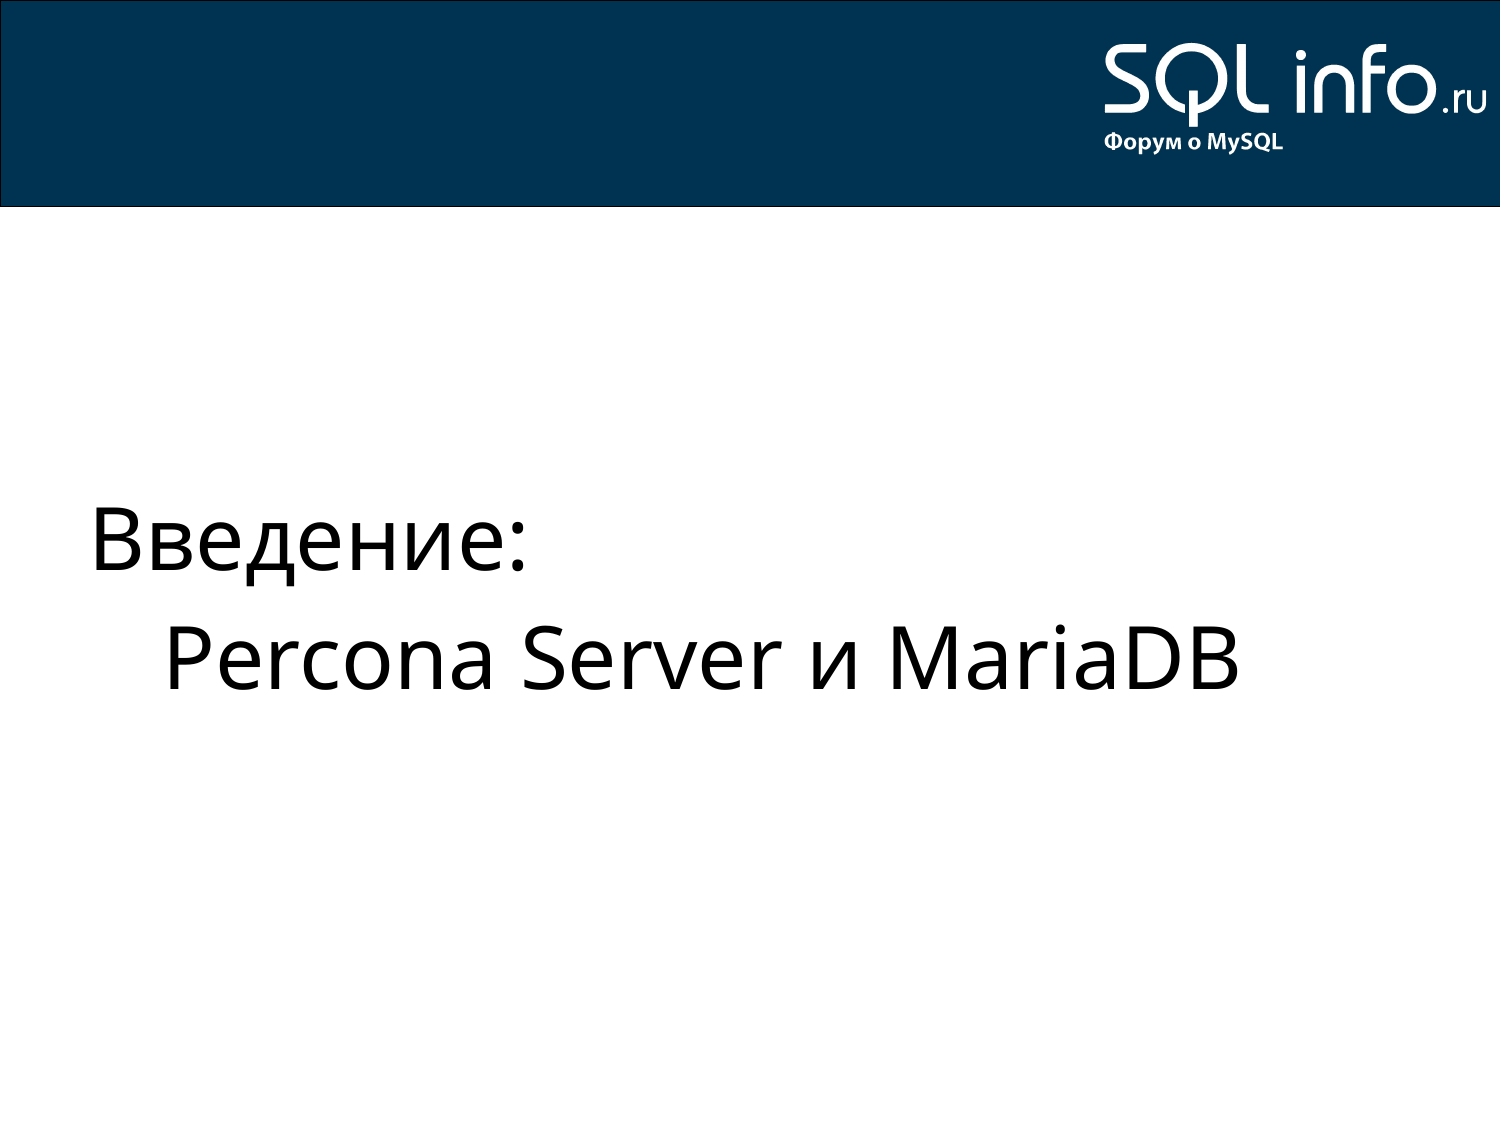

# Введение: Percona Server и MariaDB
3